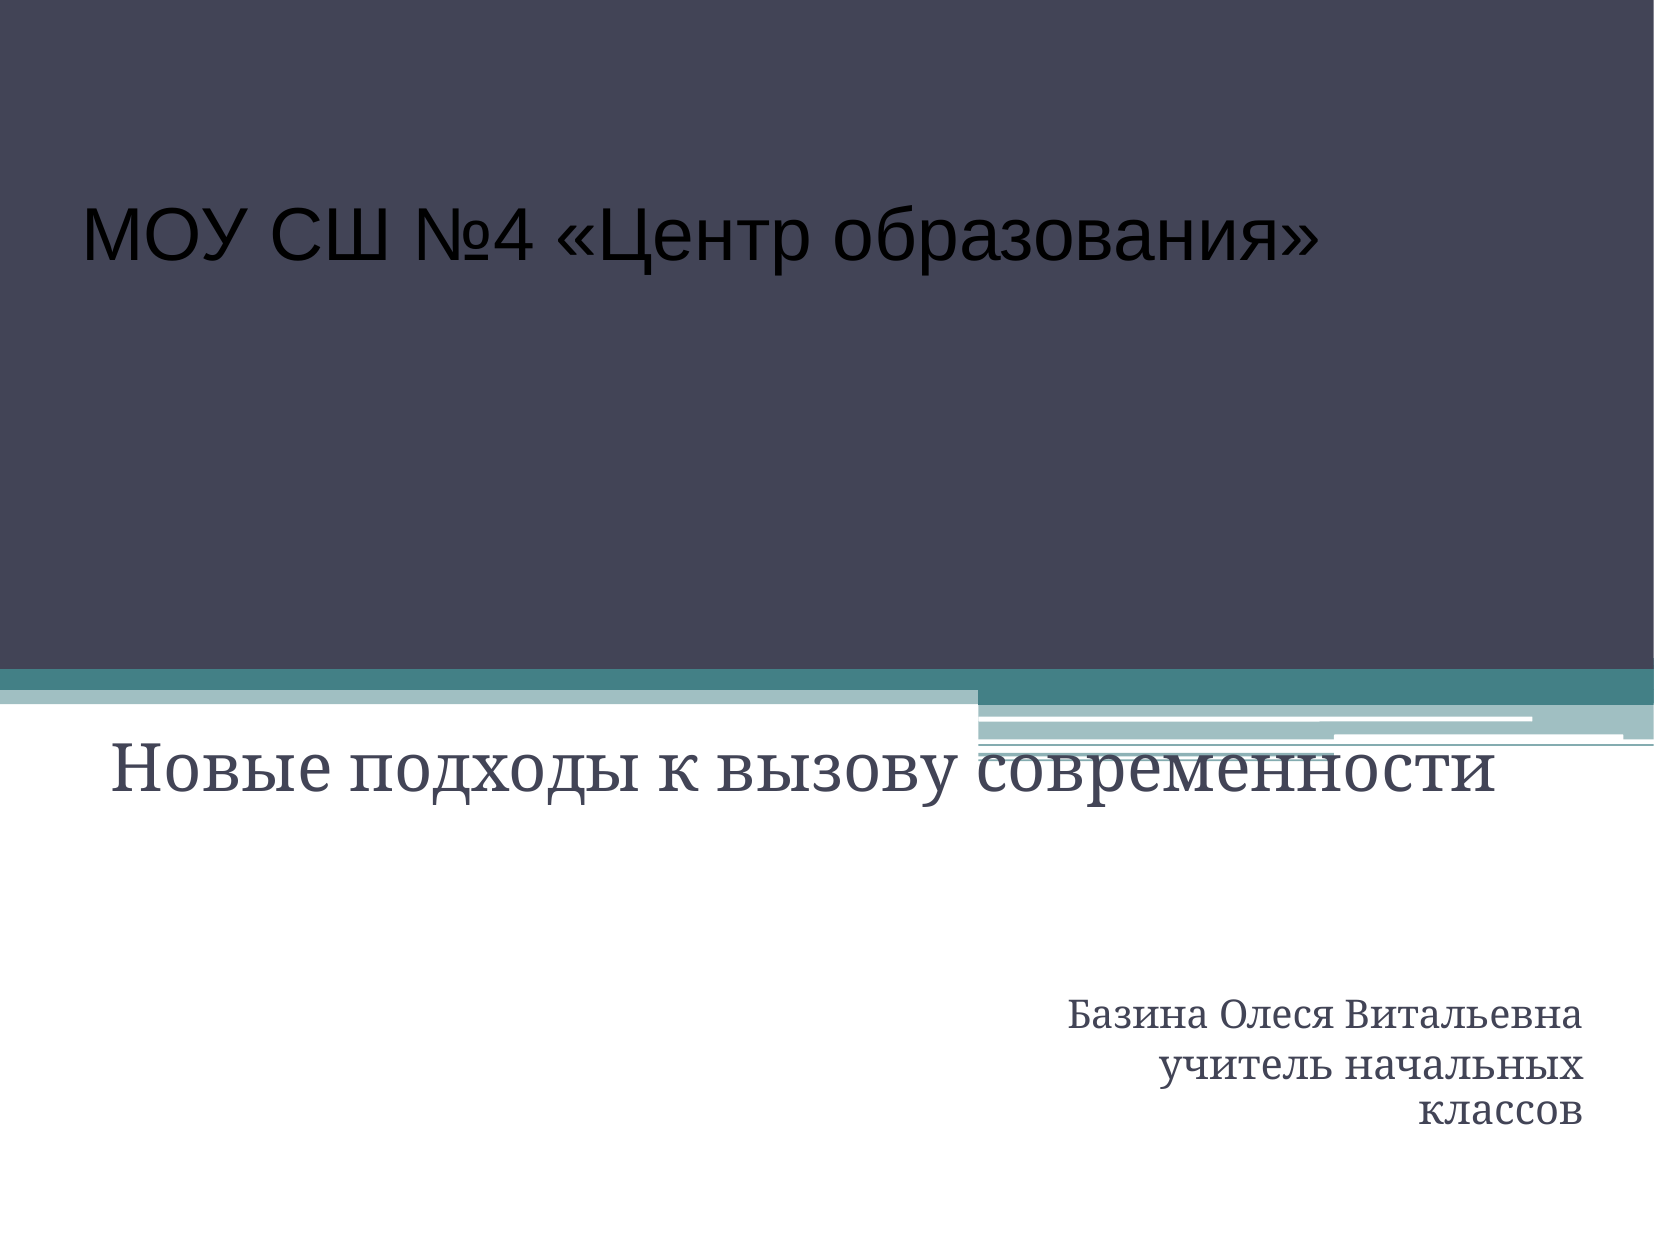

# МОУ СШ №4 «Центр образования»
Новые подходы к вызову современности
Базина Олеся Витальевна
учитель начальных классов